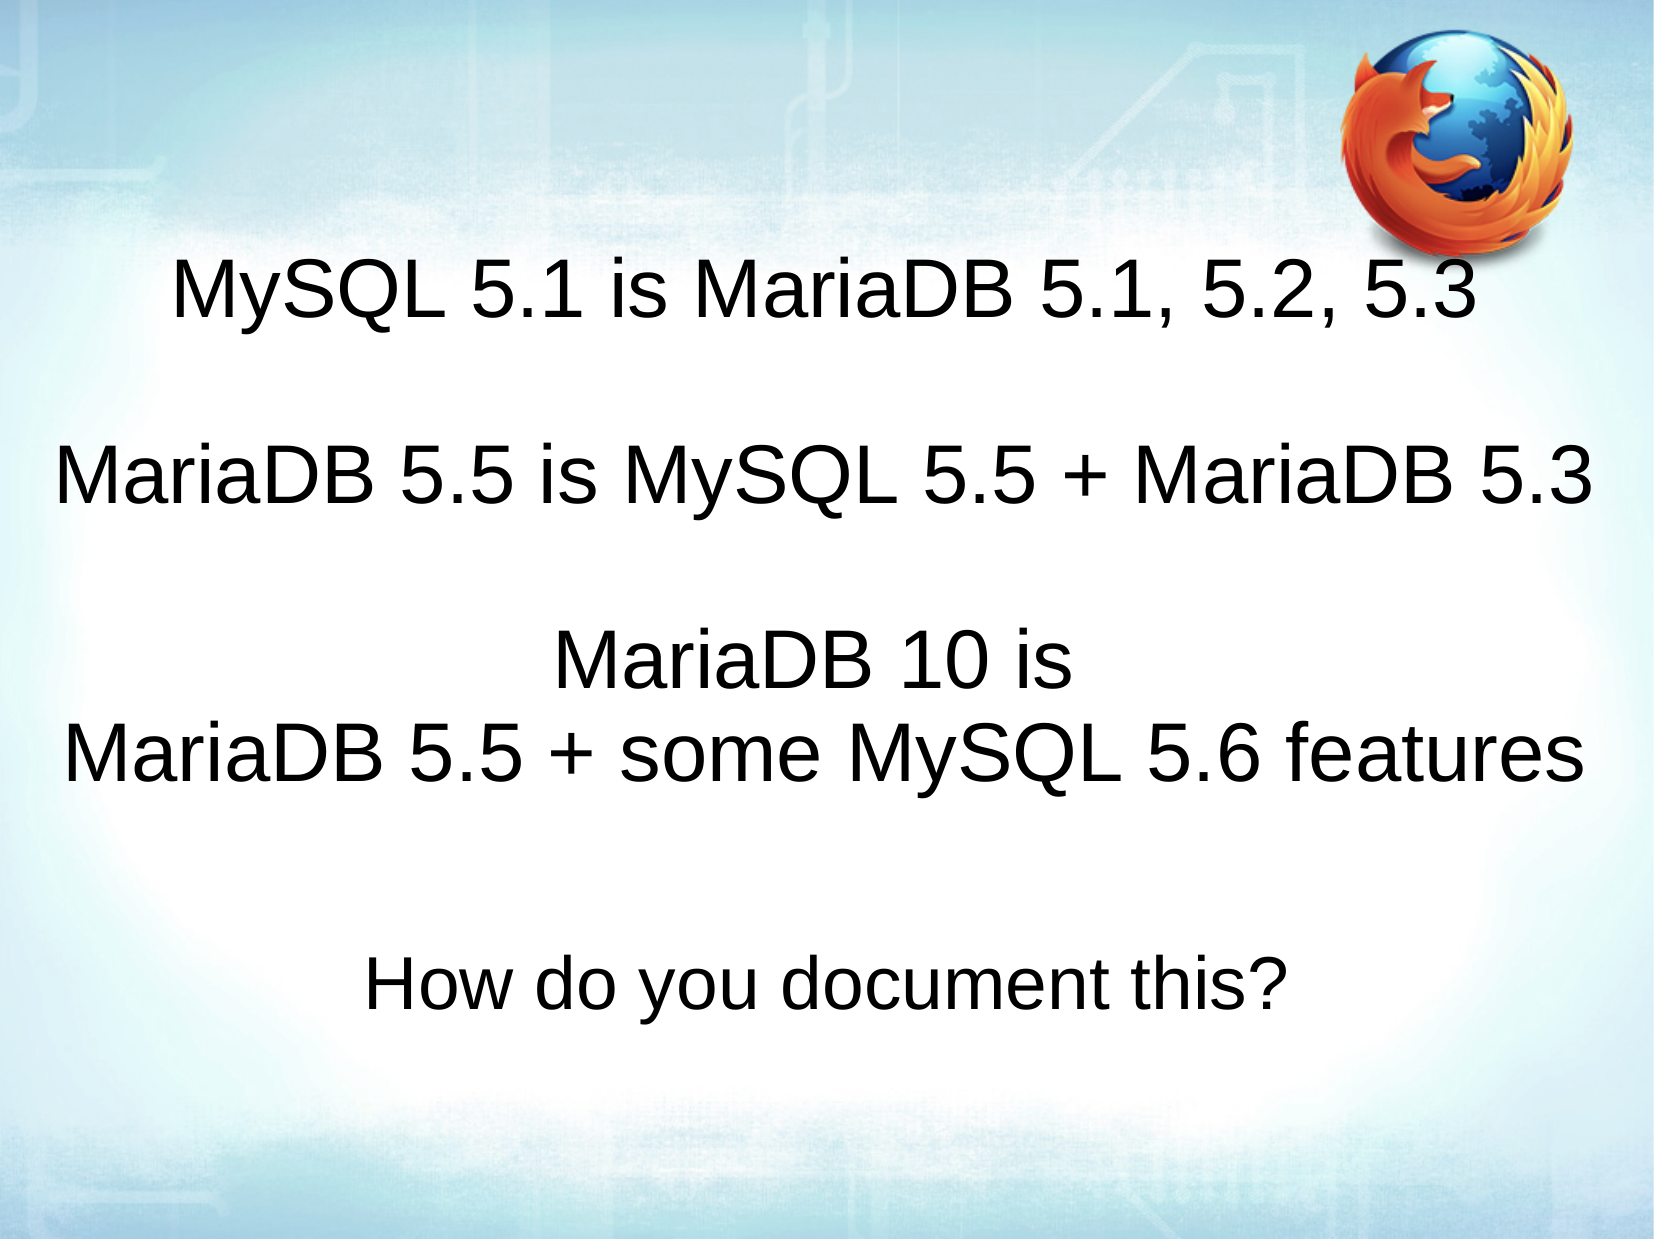

# MySQL 5.1 is MariaDB 5.1, 5.2, 5.3 MariaDB 5.5 is MySQL 5.5 + MariaDB 5.3 MariaDB 10 is MariaDB 5.5 + some MySQL 5.6 features
How do you document this?